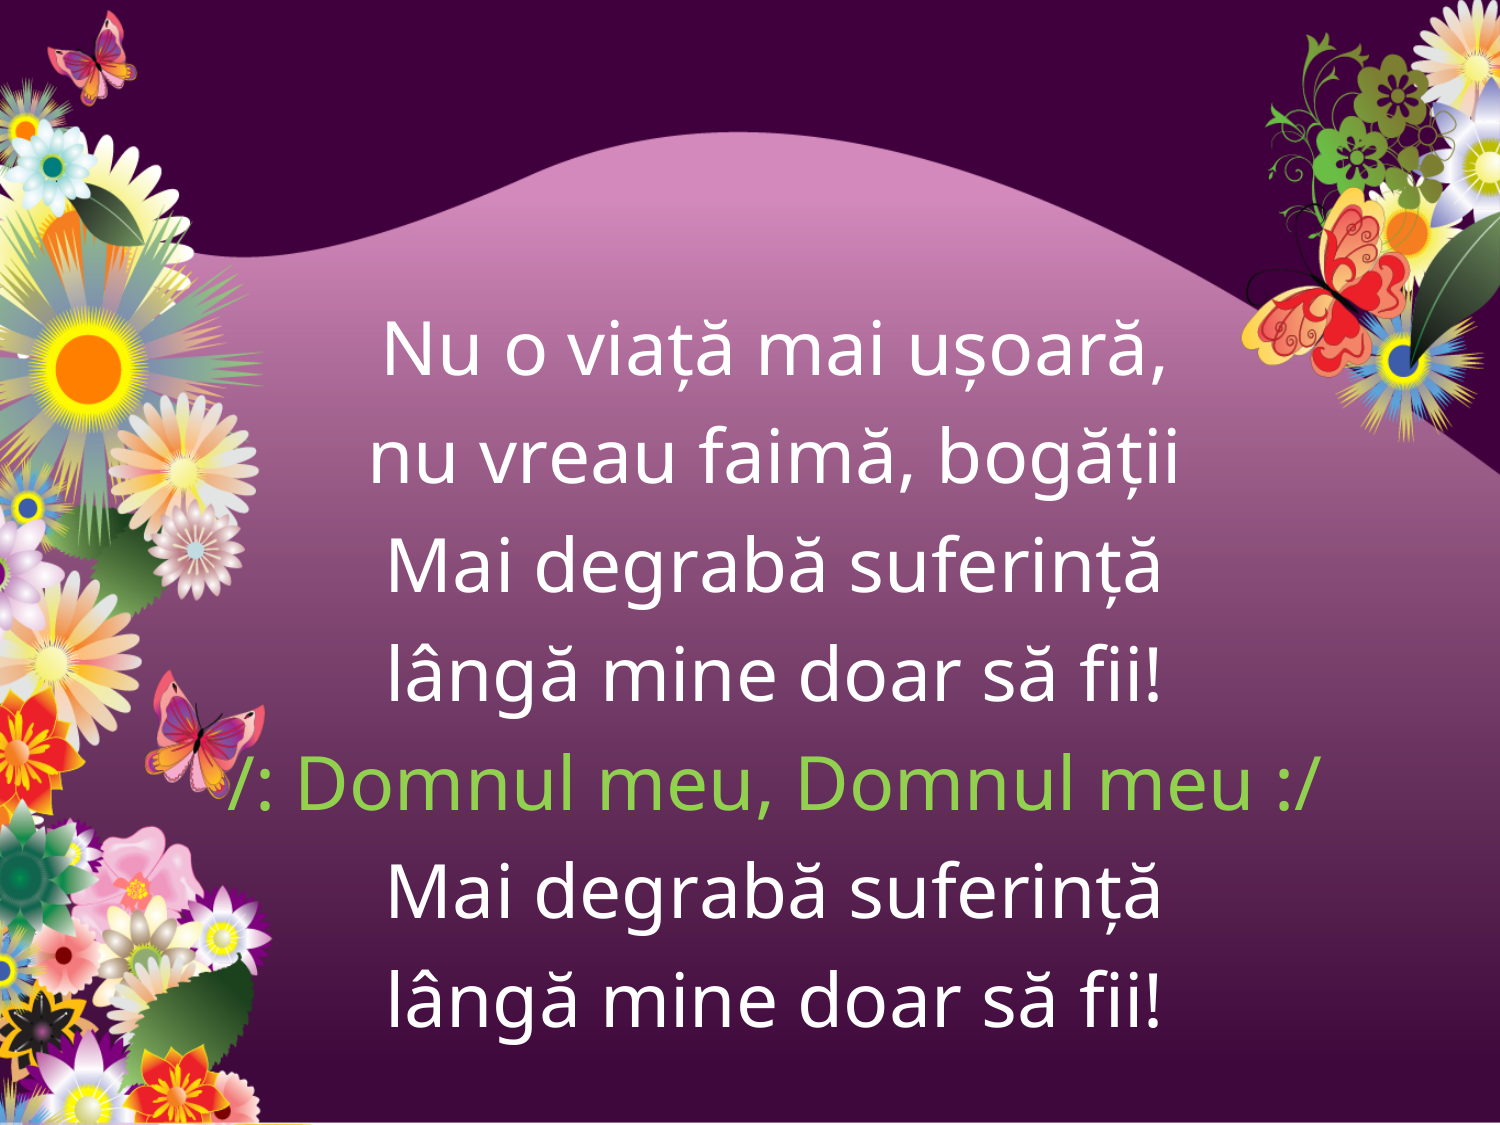

# Nu o viaţă mai uşoară,
nu vreau faimă, bogăţii
Mai degrabă suferinţă
lângă mine doar să fii!
/: Domnul meu, Domnul meu :/
Mai degrabă suferinţă
lângă mine doar să fii!